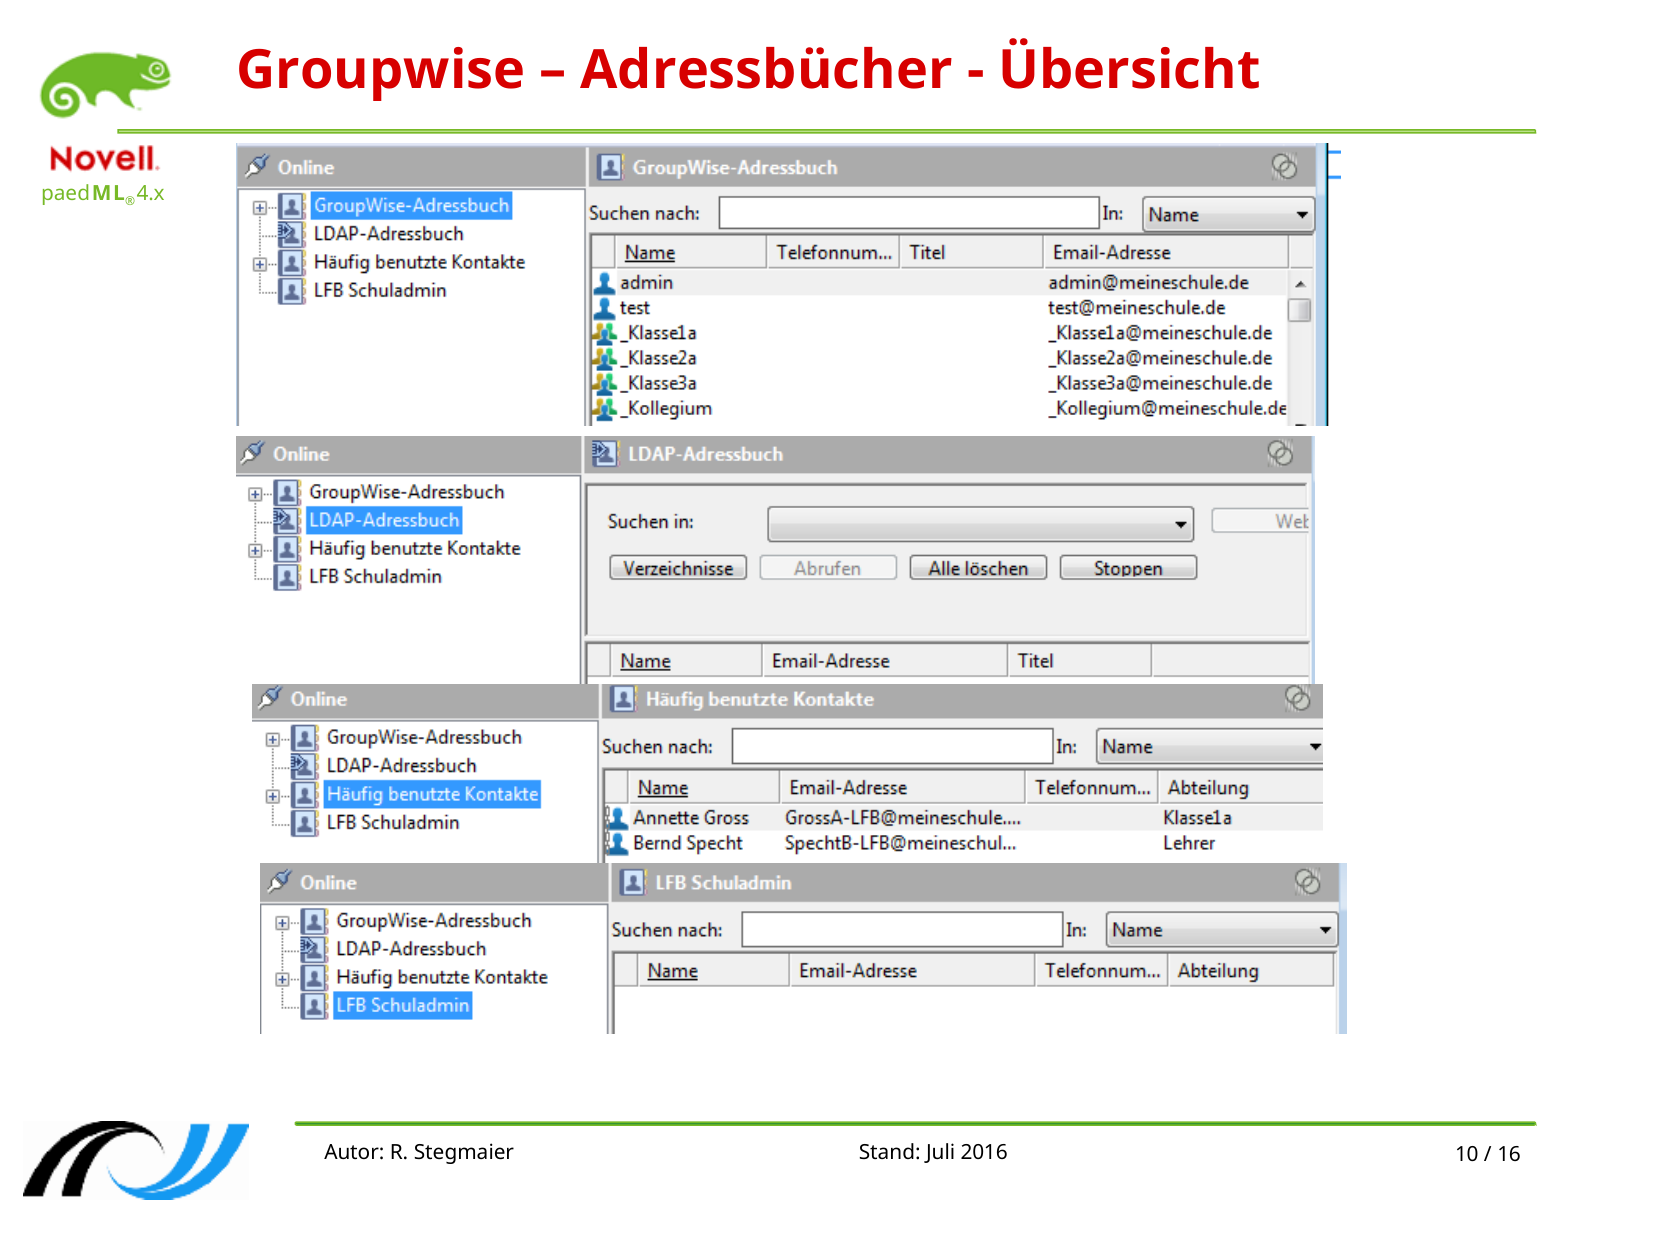

# Groupwise – Adressbücher - Übersicht
Autor: R. Stegmaier
Juli 2016
10